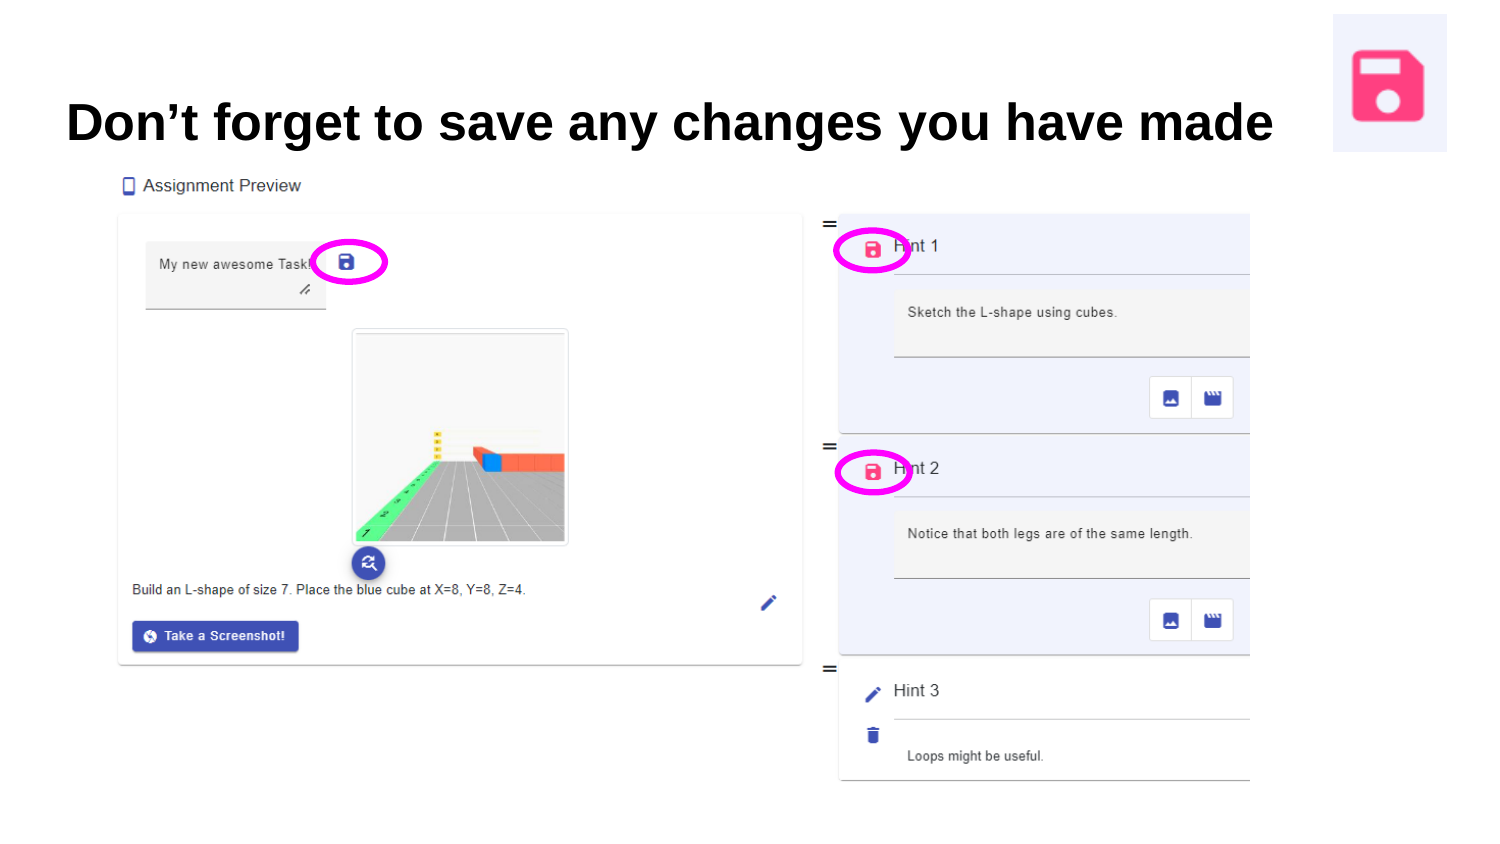

# Don’t forget to save any changes you have made